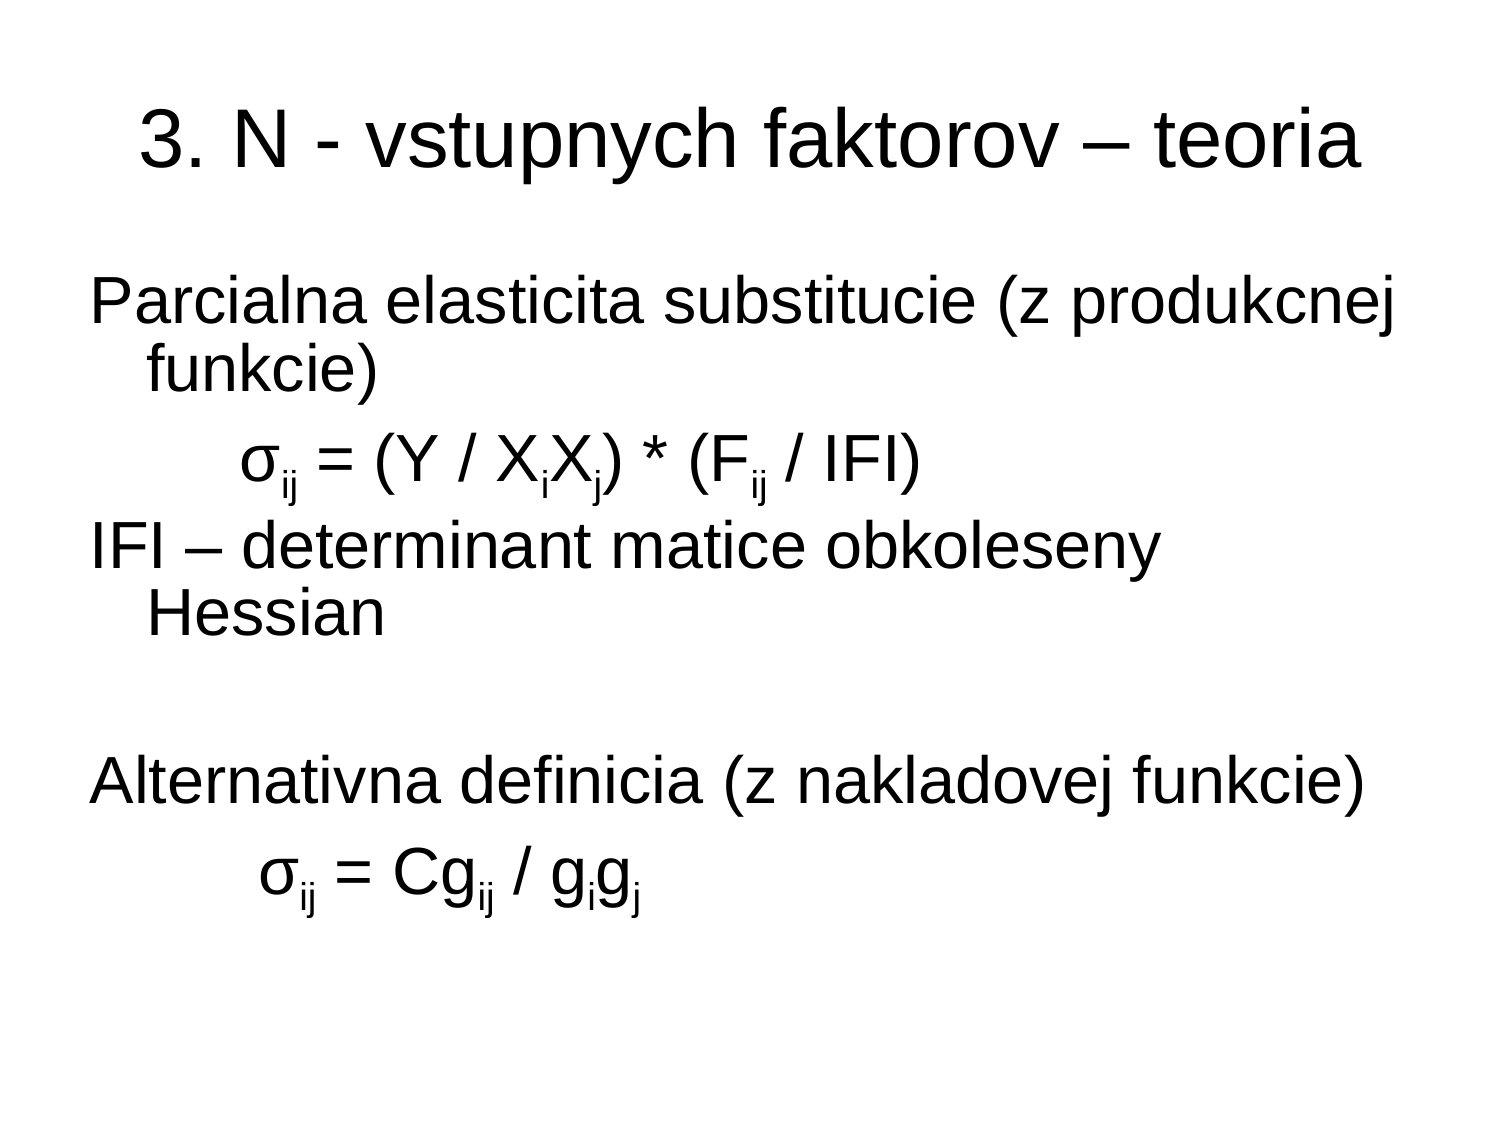

# 3. N - vstupnych faktorov – teoria
Parcialna elasticita substitucie (z produkcnej funkcie)
		σij = (Y / XiXj) * (Fij / IFI)
IFI – determinant matice obkoleseny Hessian
Alternativna definicia (z nakladovej funkcie)
		 σij = Cgij / gigj